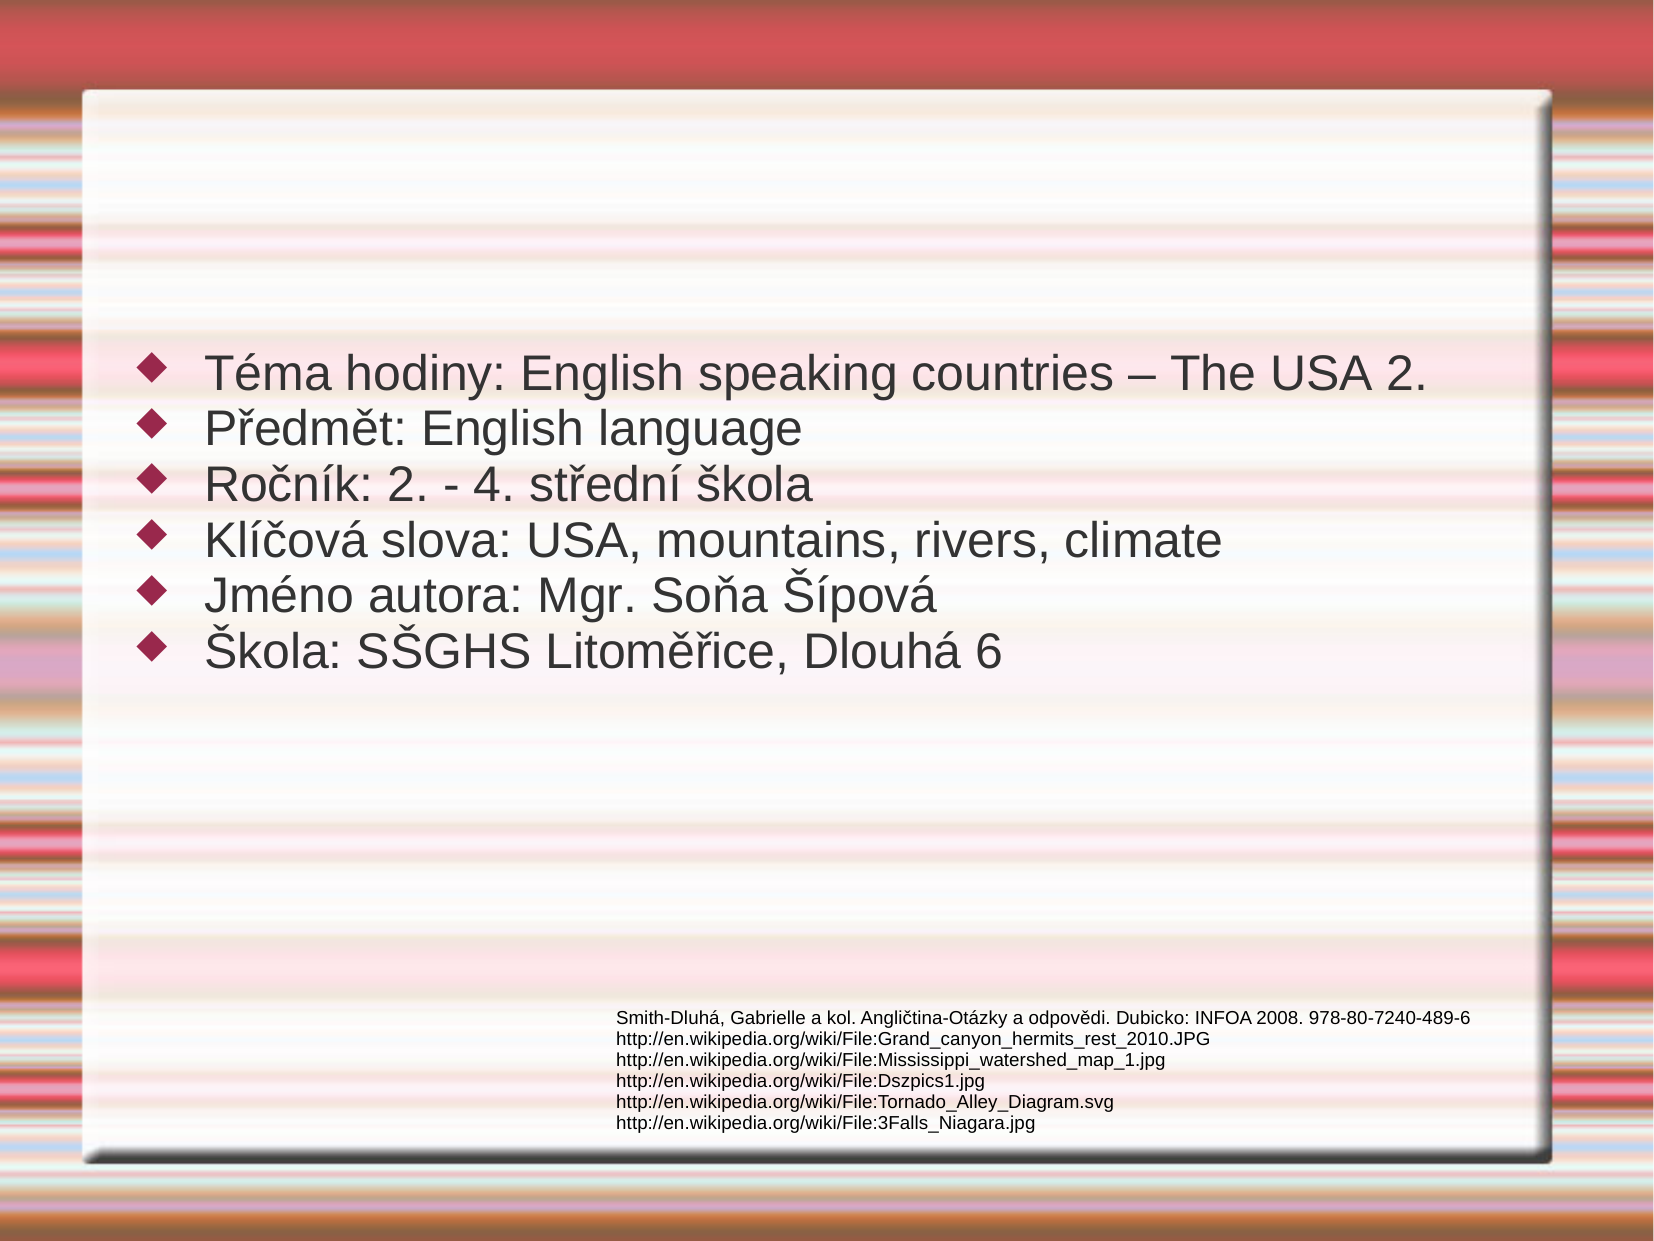

# Téma hodiny: English speaking countries – The USA 2.
Předmět: English language
Ročník: 2. - 4. střední škola
Klíčová slova: USA, mountains, rivers, climate
Jméno autora: Mgr. Soňa Šípová
Škola: SŠGHS Litoměřice, Dlouhá 6
Smith-Dluhá, Gabrielle a kol. Angličtina-Otázky a odpovědi. Dubicko: INFOA 2008. 978-80-7240-489-6
http://en.wikipedia.org/wiki/File:Grand_canyon_hermits_rest_2010.JPG
http://en.wikipedia.org/wiki/File:Mississippi_watershed_map_1.jpg
http://en.wikipedia.org/wiki/File:Dszpics1.jpg
http://en.wikipedia.org/wiki/File:Tornado_Alley_Diagram.svg
http://en.wikipedia.org/wiki/File:3Falls_Niagara.jpg